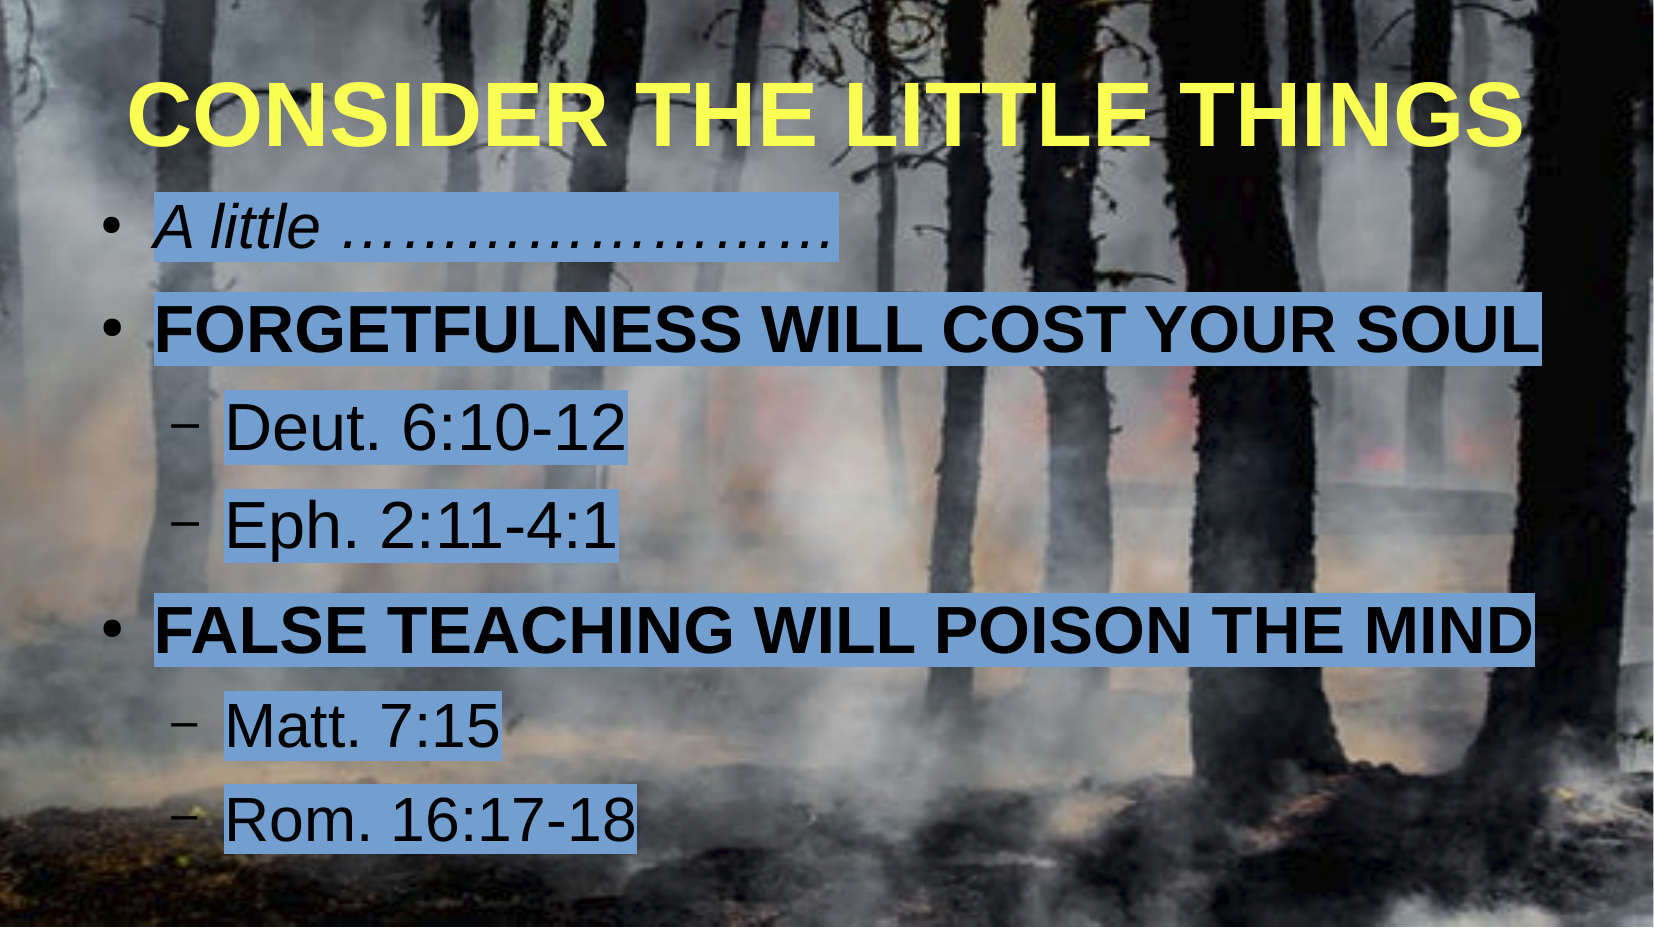

# CONSIDER THE LITTLE THINGS
A little ……………………
FORGETFULNESS WILL COST YOUR SOUL
Deut. 6:10-12
Eph. 2:11-4:1
FALSE TEACHING WILL POISON THE MIND
Matt. 7:15
Rom. 16:17-18